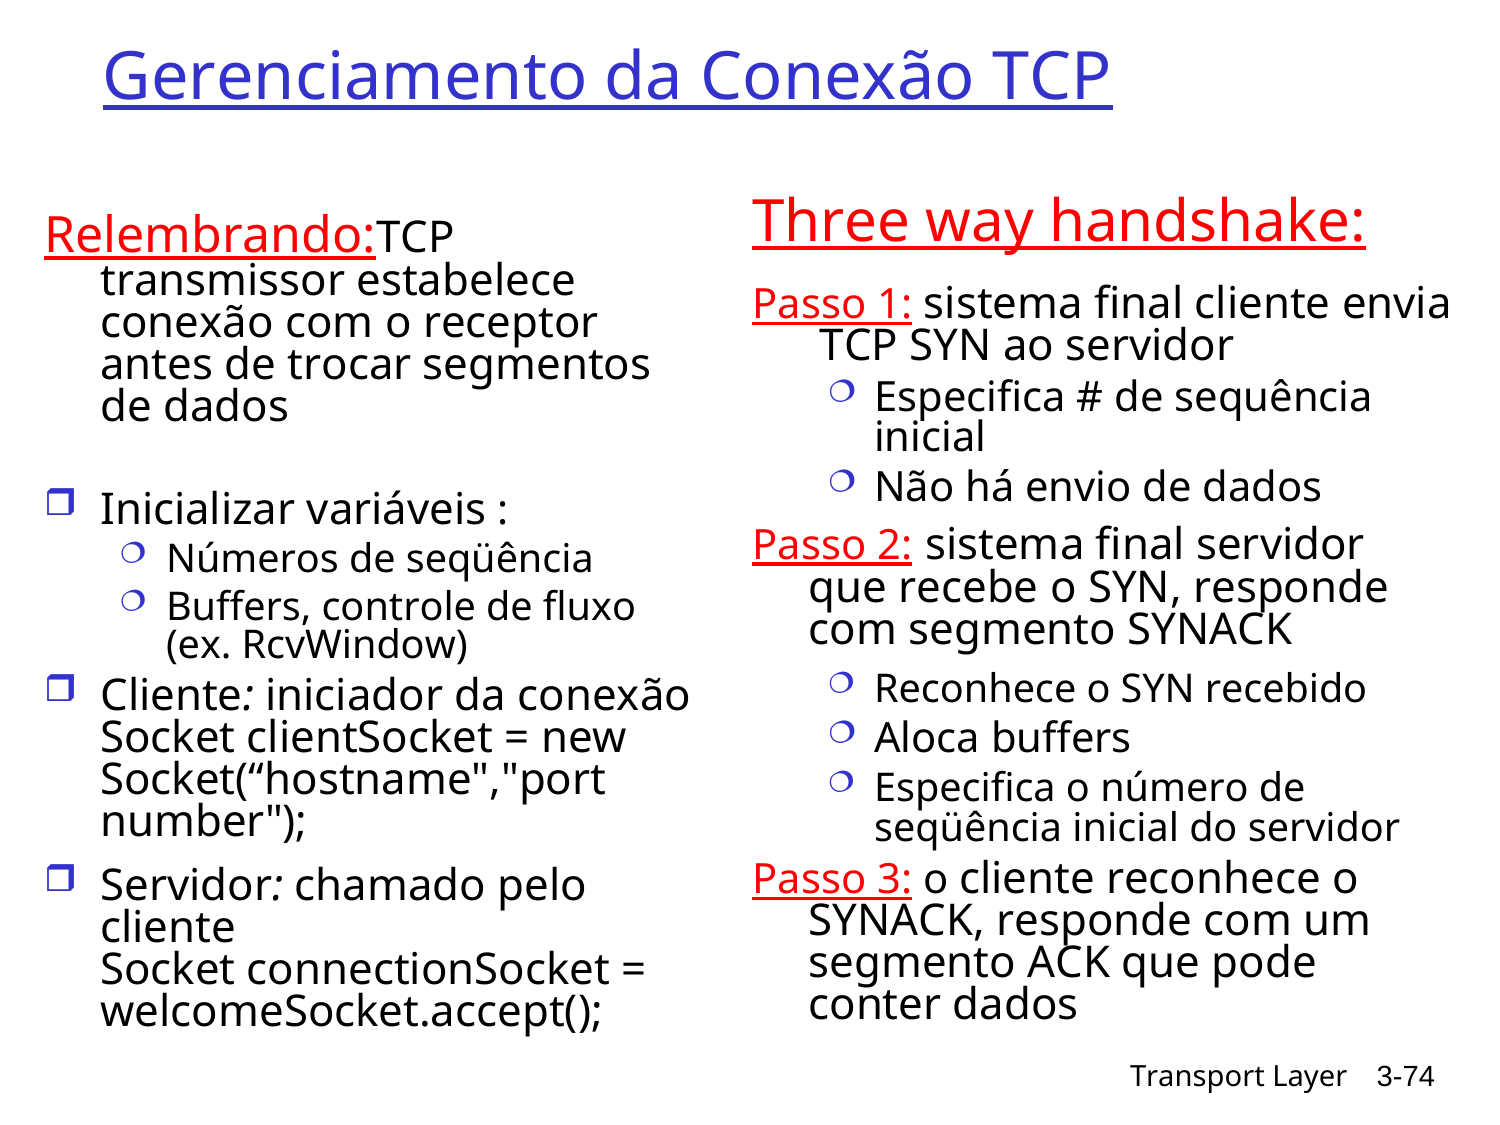

# Gerenciamento da Conexão TCP
Three way handshake:
Passo 1: sistema final cliente envia TCP SYN ao servidor
Especifica # de sequência inicial
Não há envio de dados
Passo 2: sistema final servidor que recebe o SYN, responde com segmento SYNACK
Reconhece o SYN recebido
Aloca buffers
Especifica o número de seqüência inicial do servidor
Passo 3: o cliente reconhece o SYNACK, responde com um segmento ACK que pode conter dados
Relembrando:TCP transmissor estabelece conexão com o receptor antes de trocar segmentos de dados
Inicializar variáveis :
Números de seqüência
Buffers, controle de fluxo (ex. RcvWindow)
Cliente: iniciador da conexão
 	Socket clientSocket = new Socket(“hostname","port number");
Servidor: chamado pelo cliente
 	Socket connectionSocket = welcomeSocket.accept();
Transport Layer